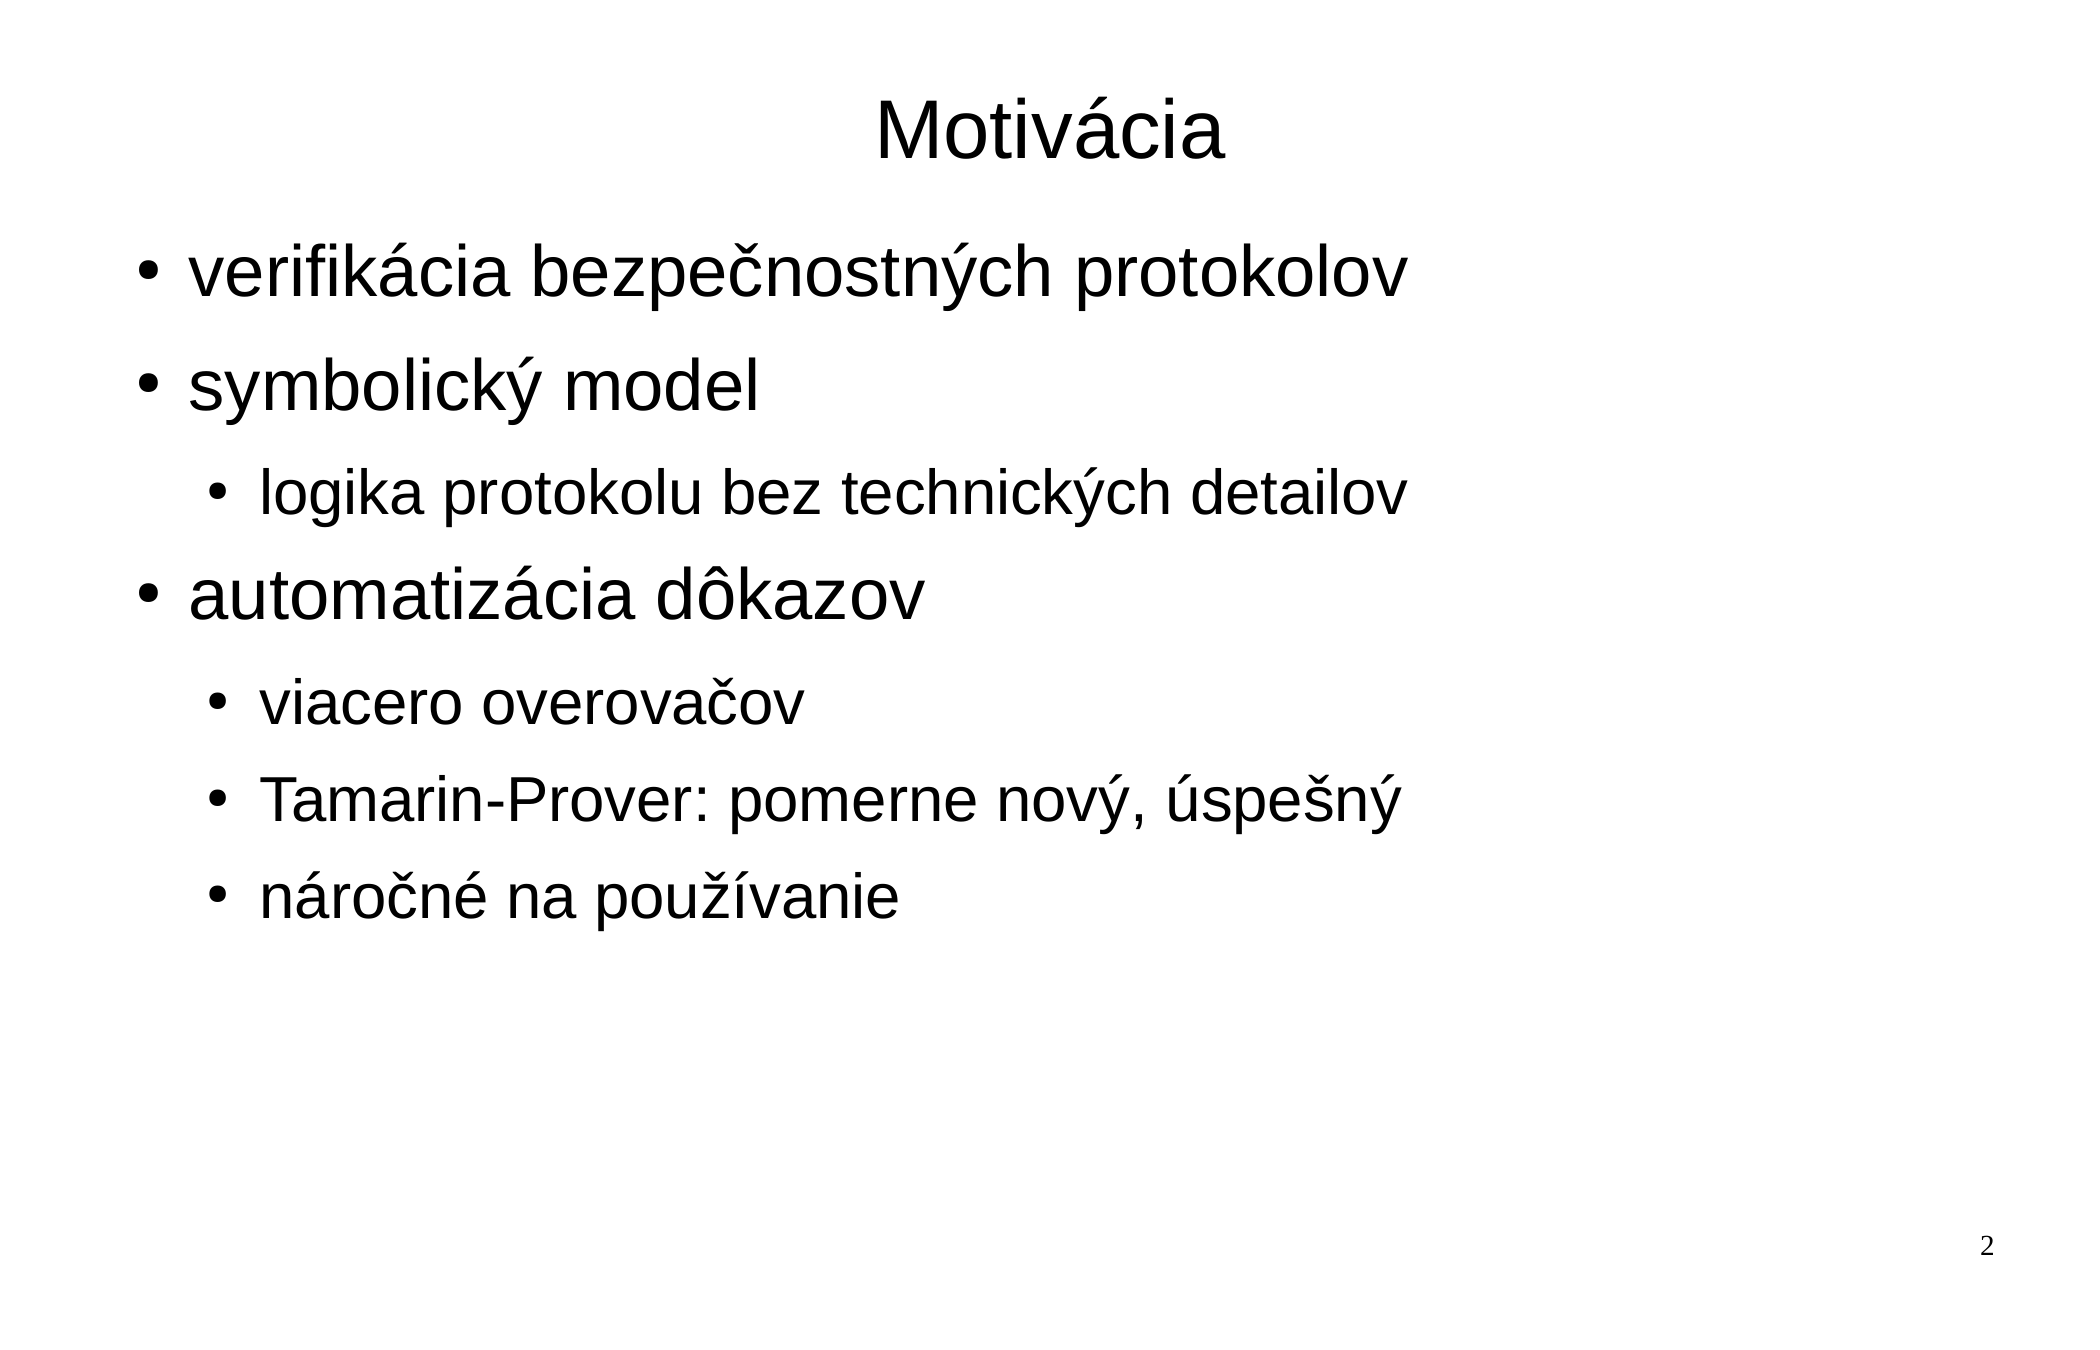

# Motivácia
verifikácia bezpečnostných protokolov
symbolický model
logika protokolu bez technických detailov
automatizácia dôkazov
viacero overovačov
Tamarin-Prover: pomerne nový, úspešný
náročné na používanie
2